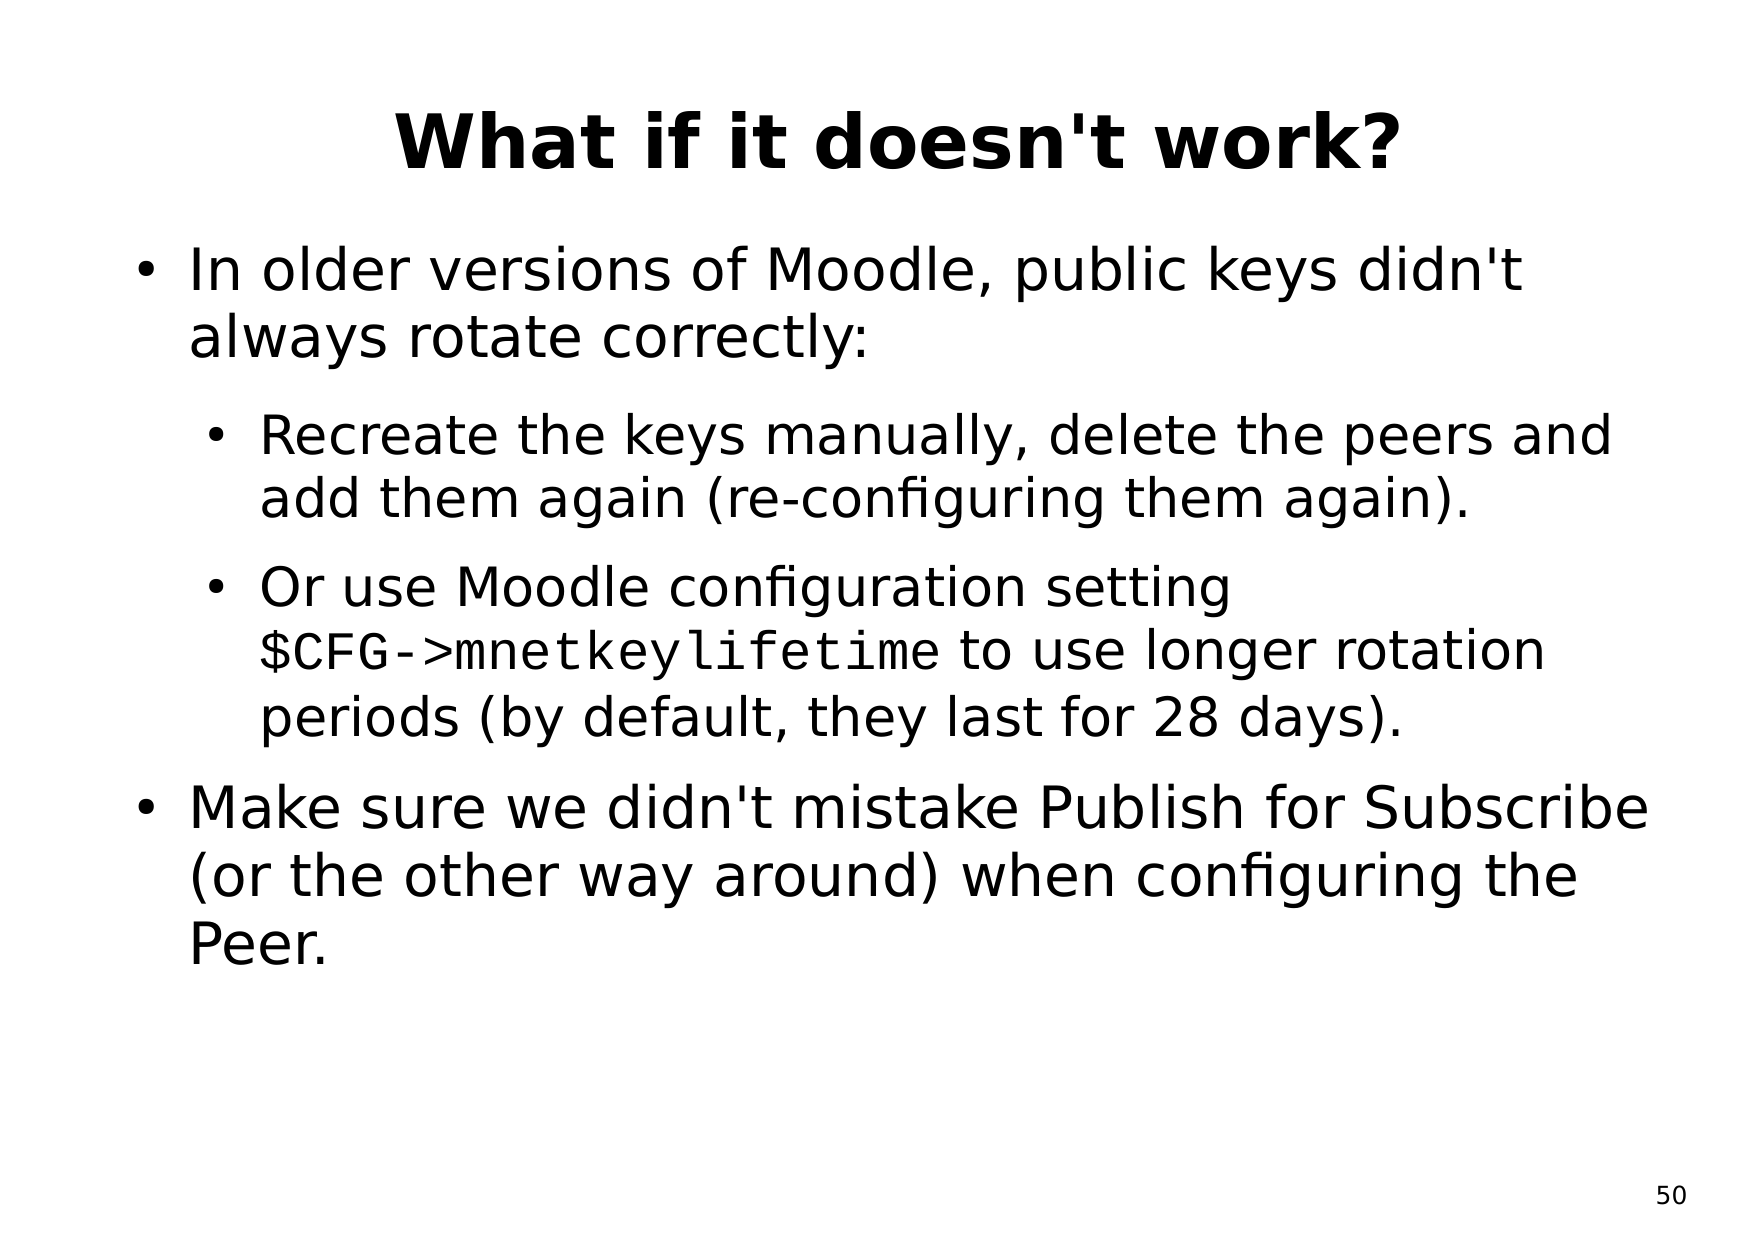

# What if it doesn't work?
In older versions of Moodle, public keys didn't always rotate correctly:
Recreate the keys manually, delete the peers and add them again (re-configuring them again).
Or use Moodle configuration setting
$CFG->mnetkeylifetime to use longer rotation periods (by default, they last for 28 days).
Make sure we didn't mistake Publish for Subscribe (or the other way around) when configuring the Peer.
50